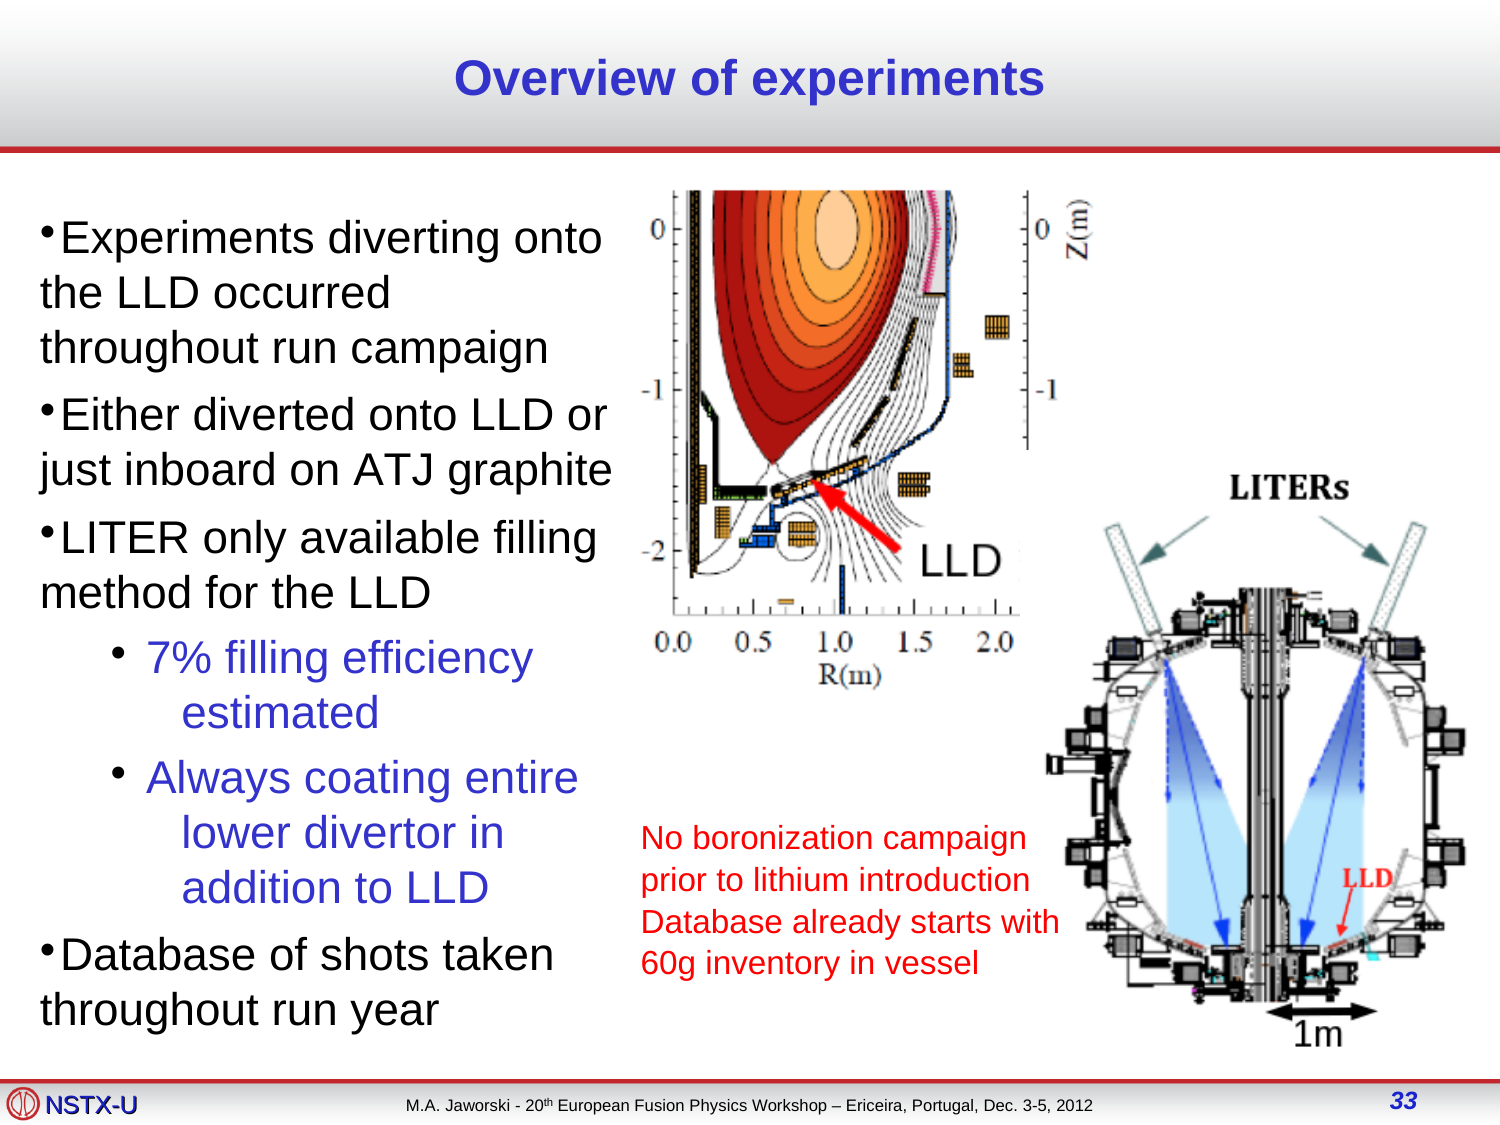

# Overview of experiments
Experiments diverting onto the LLD occurred throughout run campaign
Either diverted onto LLD or just inboard on ATJ graphite
LITER only available filling method for the LLD
7% filling efficiency estimated
Always coating entire lower divertor in addition to LLD
Database of shots taken throughout run year
No boronization campaign prior to lithium introduction
Database already starts with 60g inventory in vessel